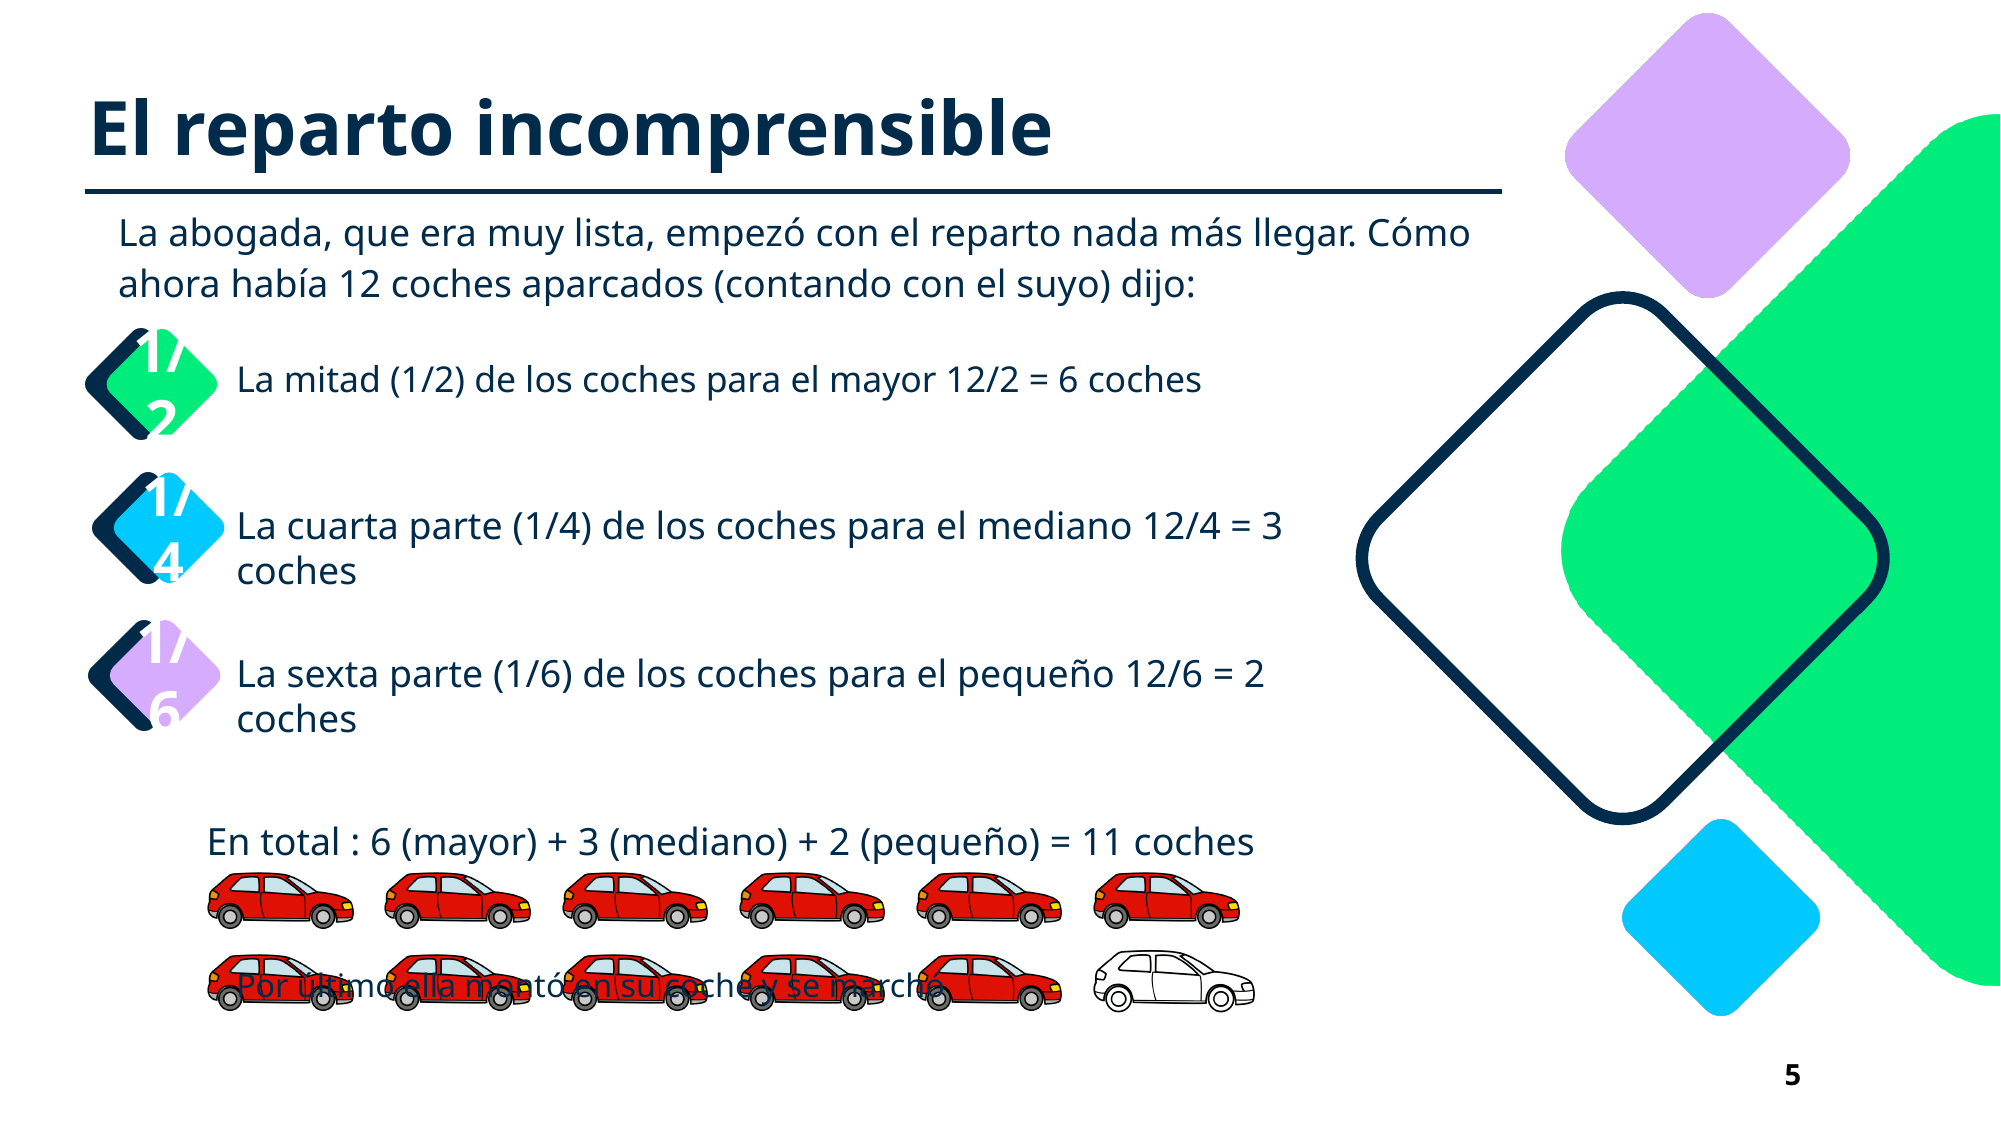

# El reparto incomprensible
La abogada, que era muy lista, empezó con el reparto nada más llegar. Cómo ahora había 12 coches aparcados (contando con el suyo) dijo:
La mitad (1/2) de los coches para el mayor 12/2 = 6 coches
1/2
La cuarta parte (1/4) de los coches para el mediano 12/4 = 3 coches
1/4
1/6
La sexta parte (1/6) de los coches para el pequeño 12/6 = 2 coches
En total : 6 (mayor) + 3 (mediano) + 2 (pequeño) = 11 coches
Por último ella montó en su coche y se marchó